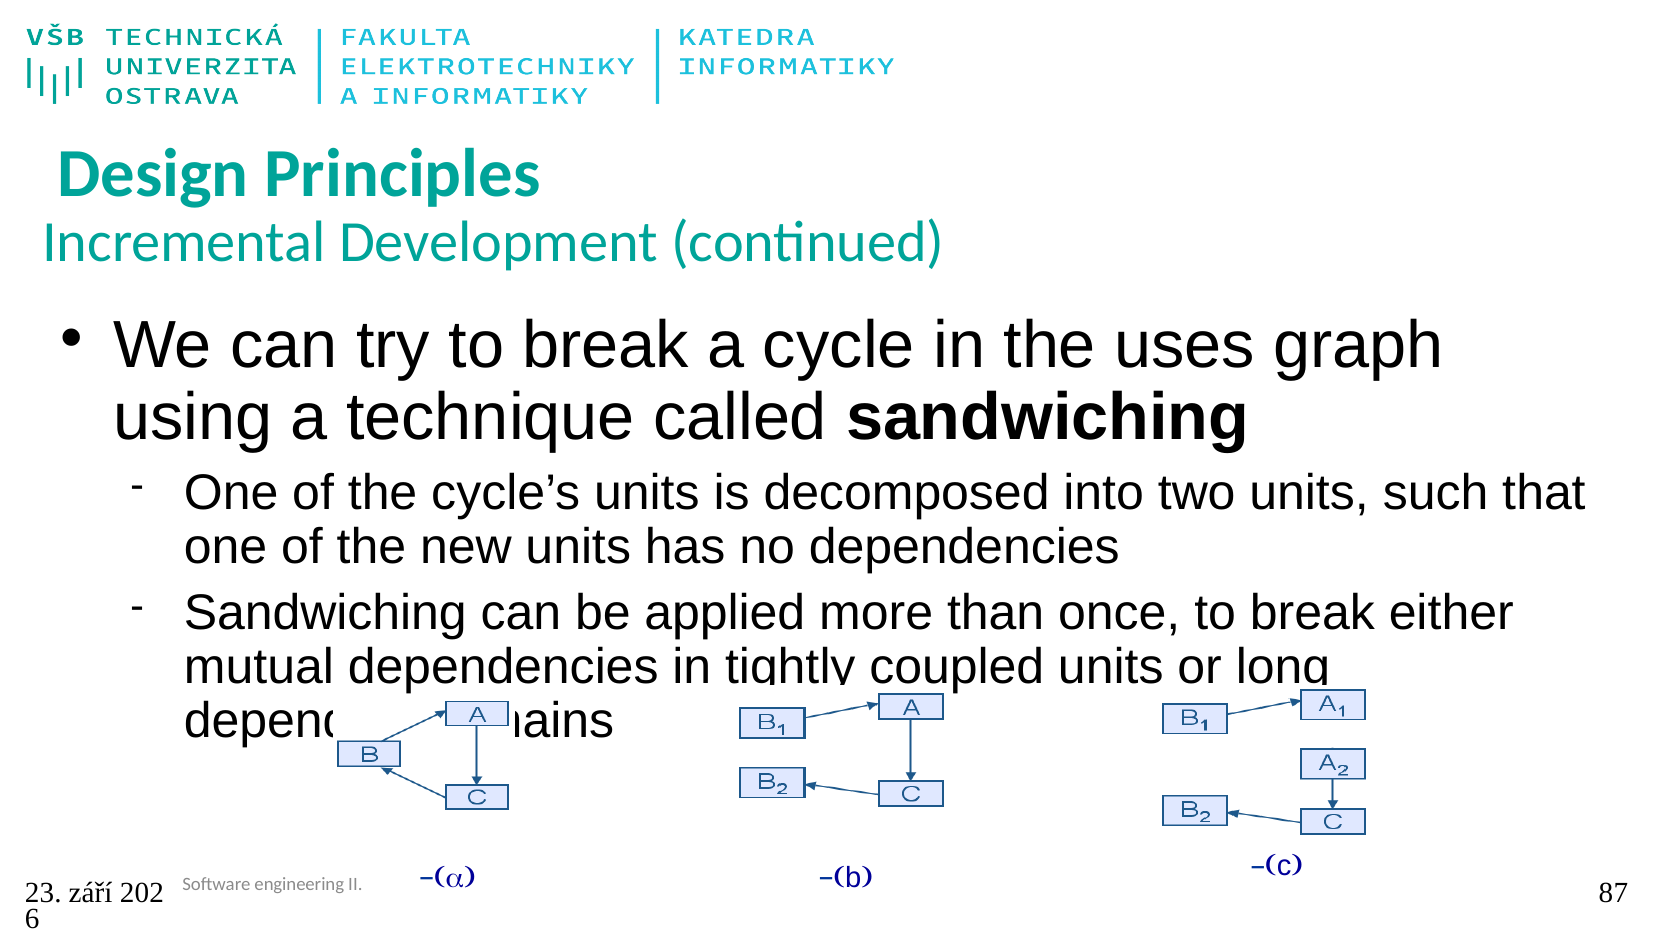

Design Principles
Incremental Development (continued)
# We can try to break a cycle in the uses graph using a technique called sandwiching
One of the cycle’s units is decomposed into two units, such that one of the new units has no dependencies
Sandwiching can be applied more than once, to break either mutual dependencies in tightly coupled units or long dependency chains
c

b
Software engineering II.
87